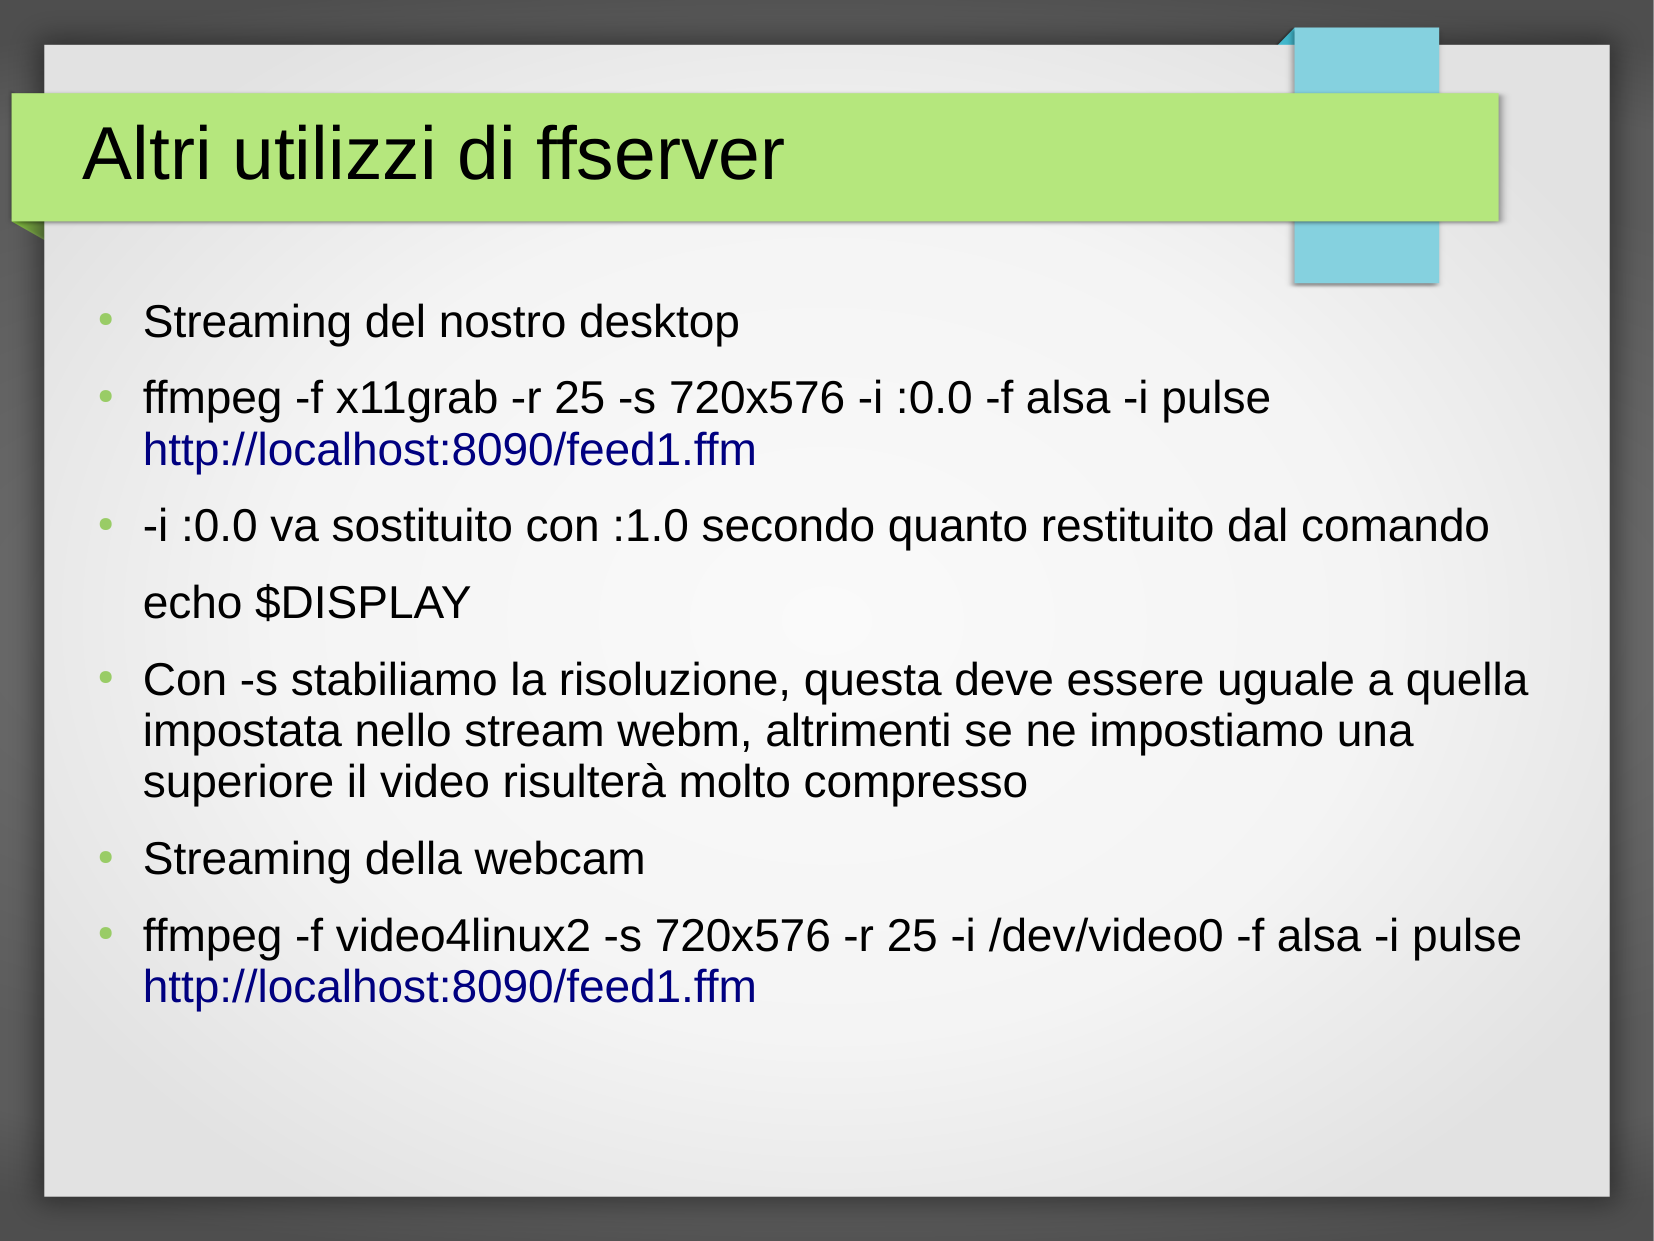

# Altri utilizzi di ffserver
Streaming del nostro desktop
ffmpeg -f x11grab -r 25 -s 720x576 -i :0.0 -f alsa -i pulse http://localhost:8090/feed1.ffm
-i :0.0 va sostituito con :1.0 secondo quanto restituito dal comando
echo $DISPLAY
Con -s stabiliamo la risoluzione, questa deve essere uguale a quella impostata nello stream webm, altrimenti se ne impostiamo una superiore il video risulterà molto compresso
Streaming della webcam
ffmpeg -f video4linux2 -s 720x576 -r 25 -i /dev/video0 -f alsa -i pulse http://localhost:8090/feed1.ffm